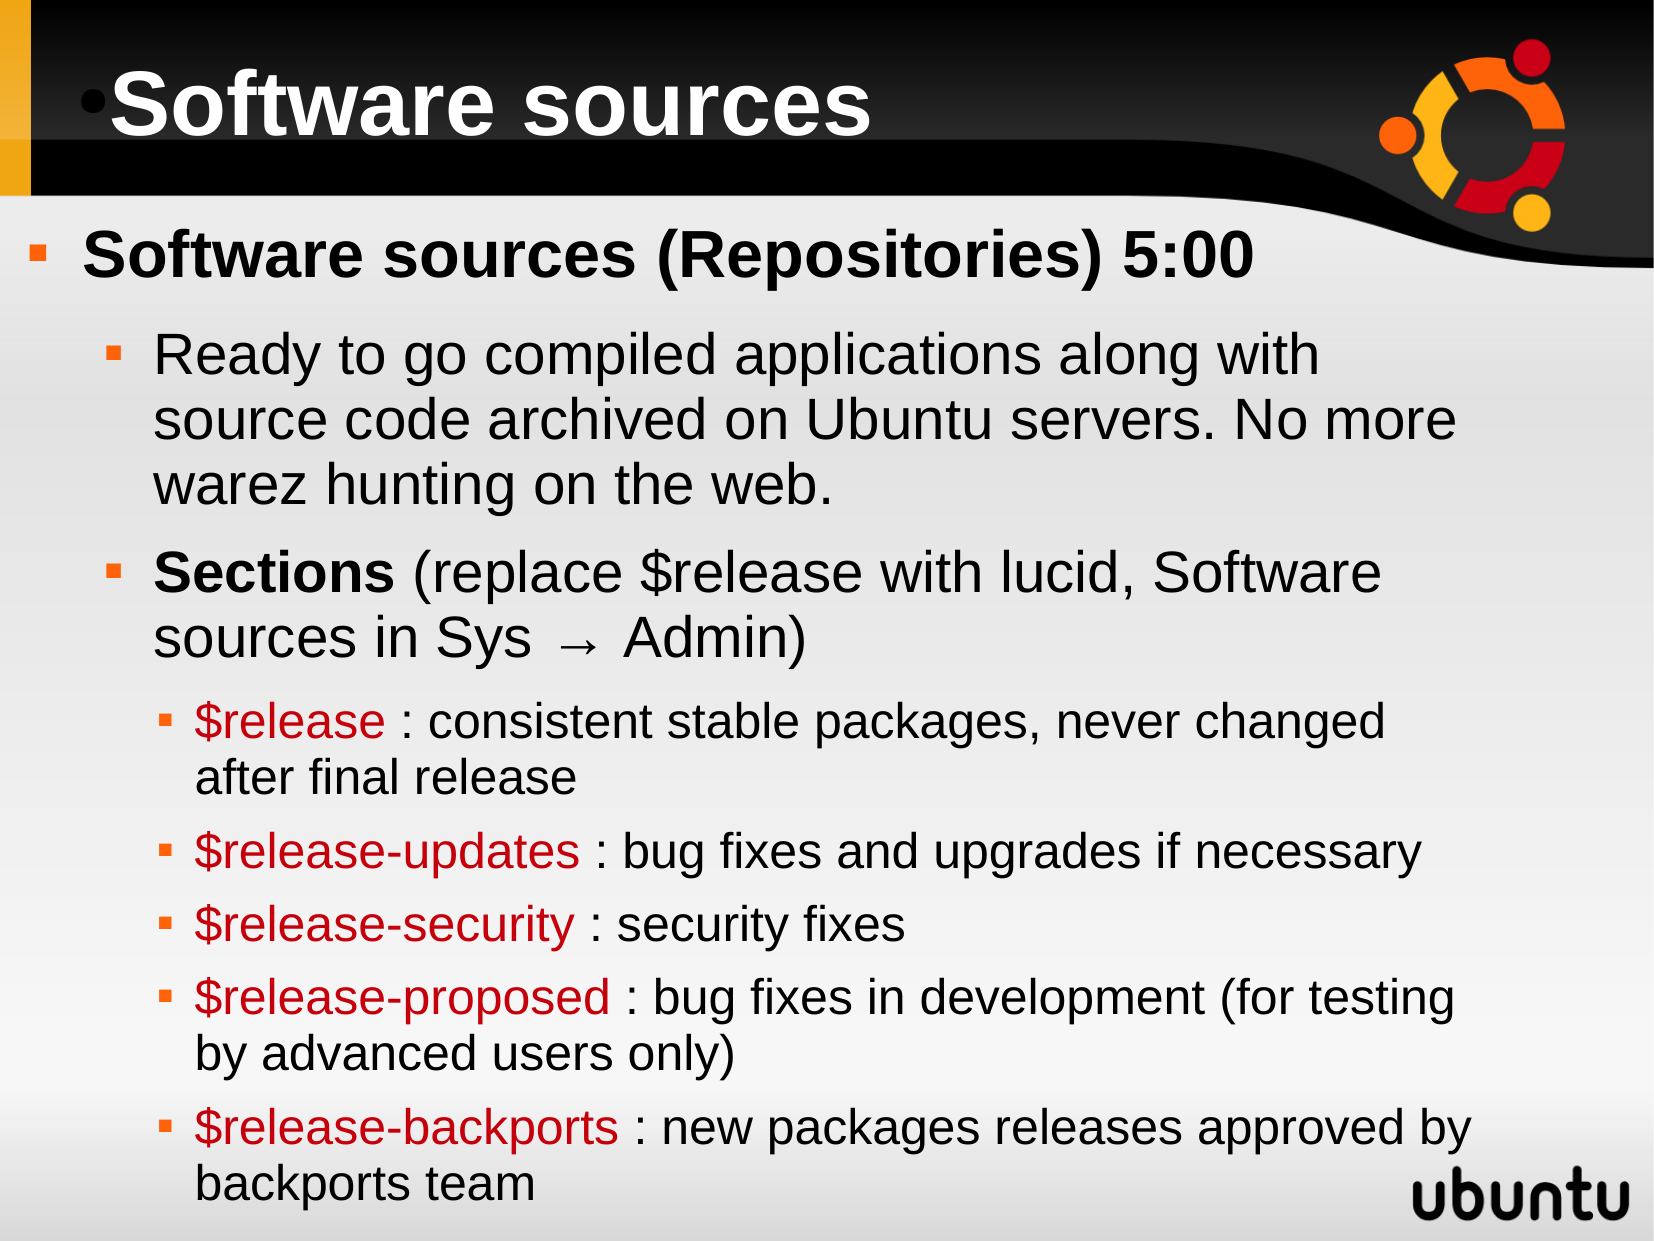

# Software sources
Software sources (Repositories) 5:00
Ready to go compiled applications along with source code archived on Ubuntu servers. No more warez hunting on the web.
Sections (replace $release with lucid, Software sources in Sys → Admin)
$release : consistent stable packages, never changed after final release
$release-updates : bug fixes and upgrades if necessary
$release-security : security fixes
$release-proposed : bug fixes in development (for testing by advanced users only)
$release-backports : new packages releases approved by backports team